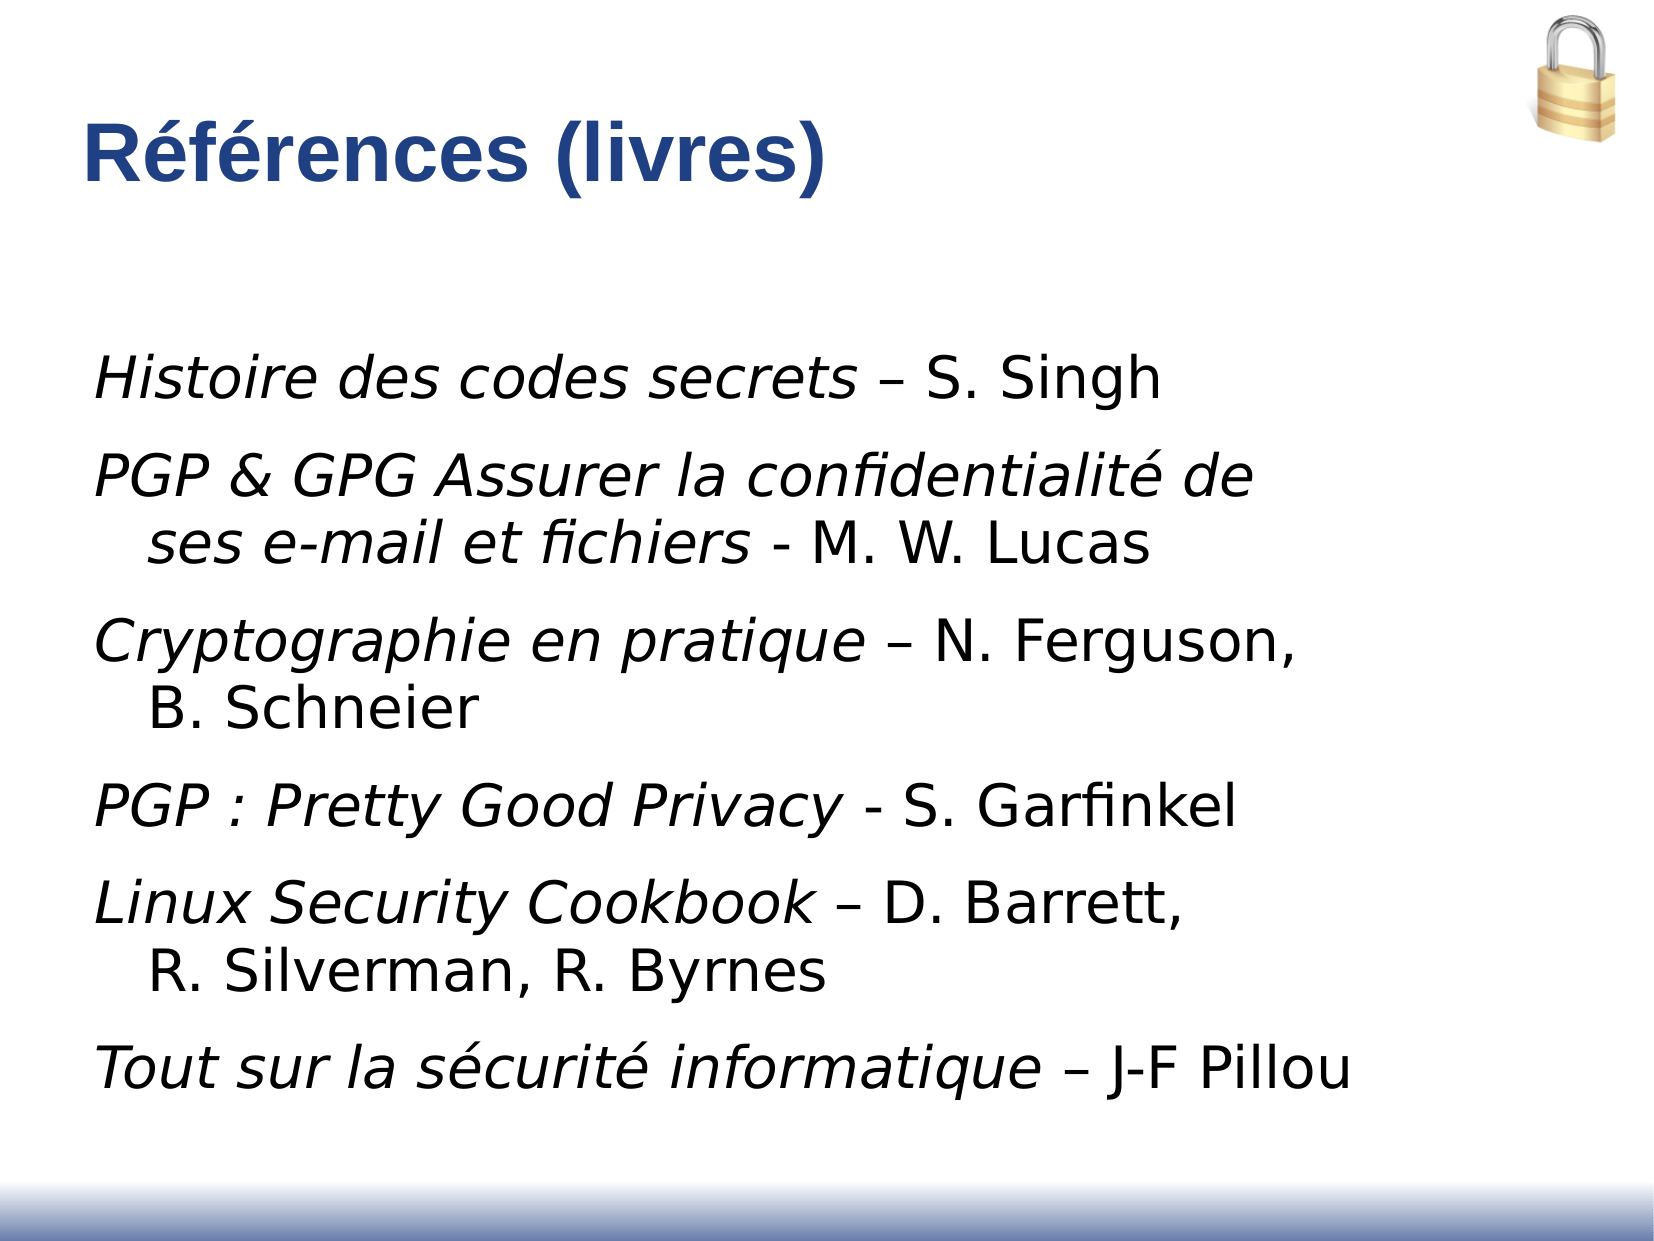

# Références (livres)
Histoire des codes secrets – S. Singh
PGP & GPG Assurer la confidentialité de
ses e-mail et fichiers - M. W. Lucas
Cryptographie en pratique – N. Ferguson,
B. Schneier
PGP : Pretty Good Privacy - S. Garfinkel
Linux Security Cookbook – D. Barrett,
R. Silverman, R. Byrnes
Tout sur la sécurité informatique – J-F Pillou